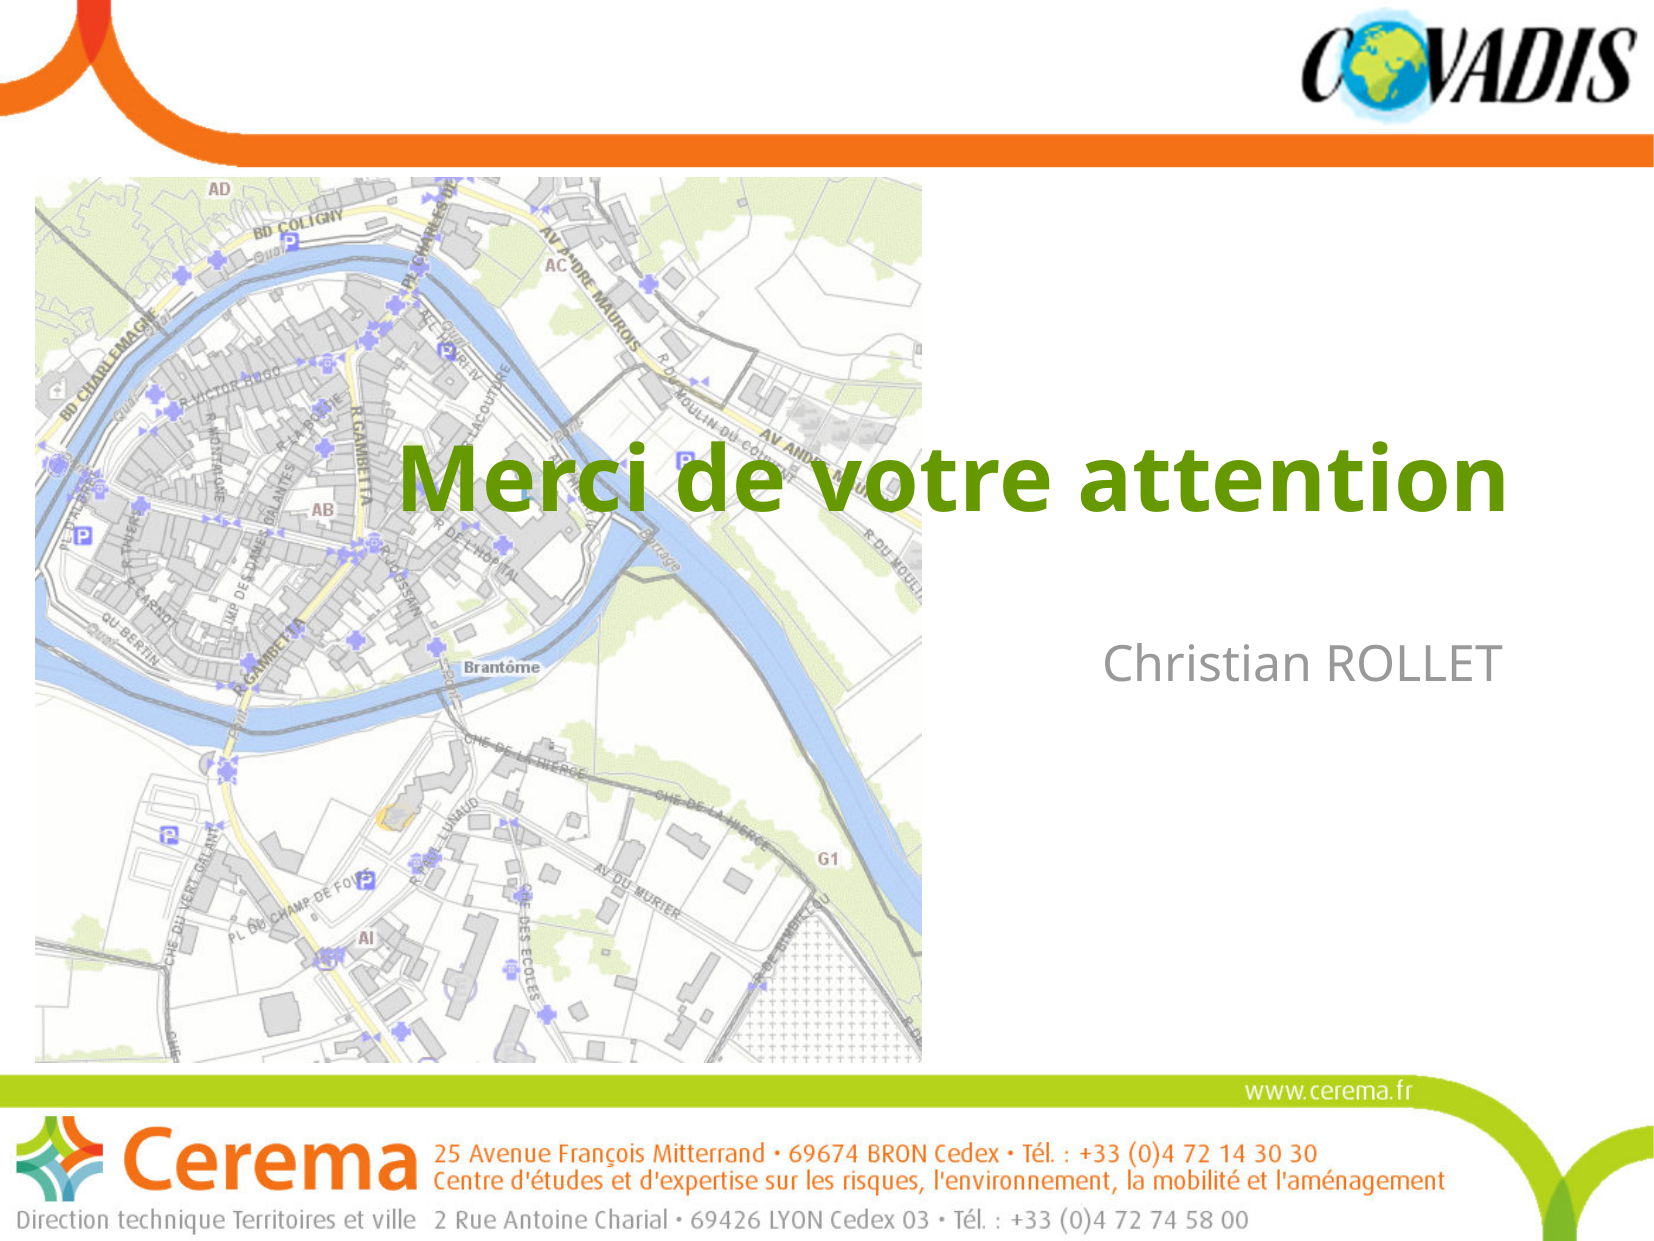

# Merci de votre attention
Christian ROLLET